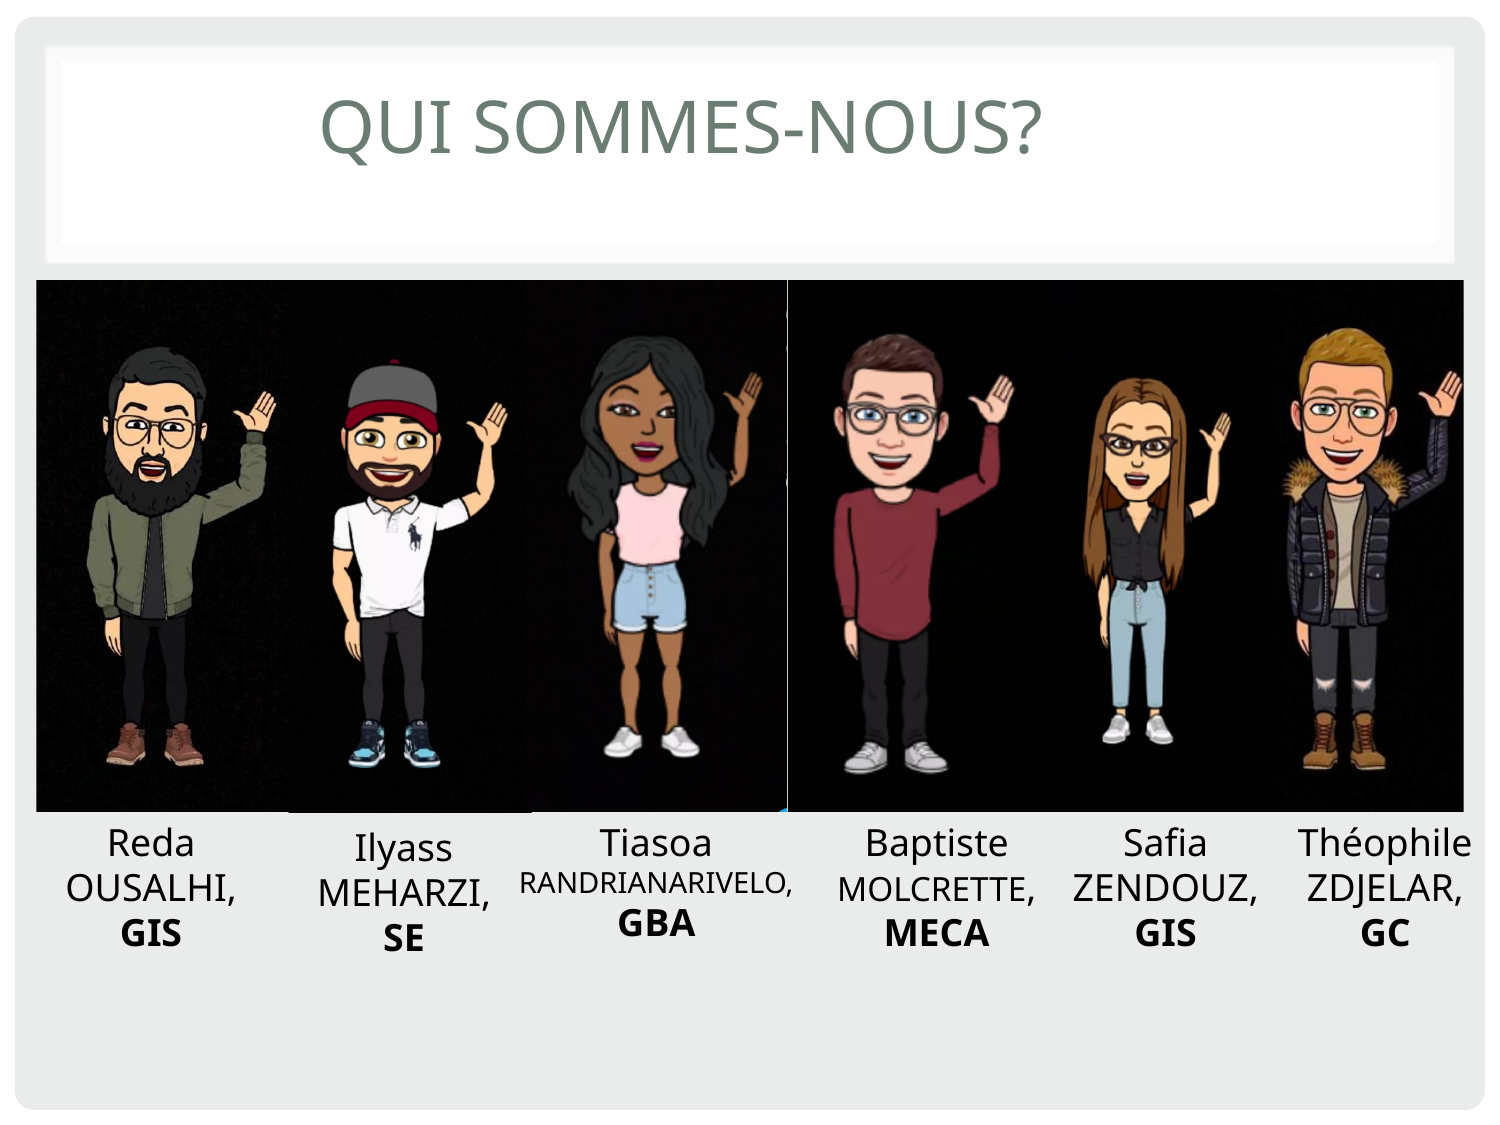

# QUI SOMMES-NOUS?
Tiasoa RANDRIANARIVELO,
GBA
Baptiste
MOLCRETTE,
MECA
Théophile ZDJELAR,
GC
Reda OUSALHI,
GIS
Safia
ZENDOUZ,
GIS
Ilyass MEHARZI,
SE